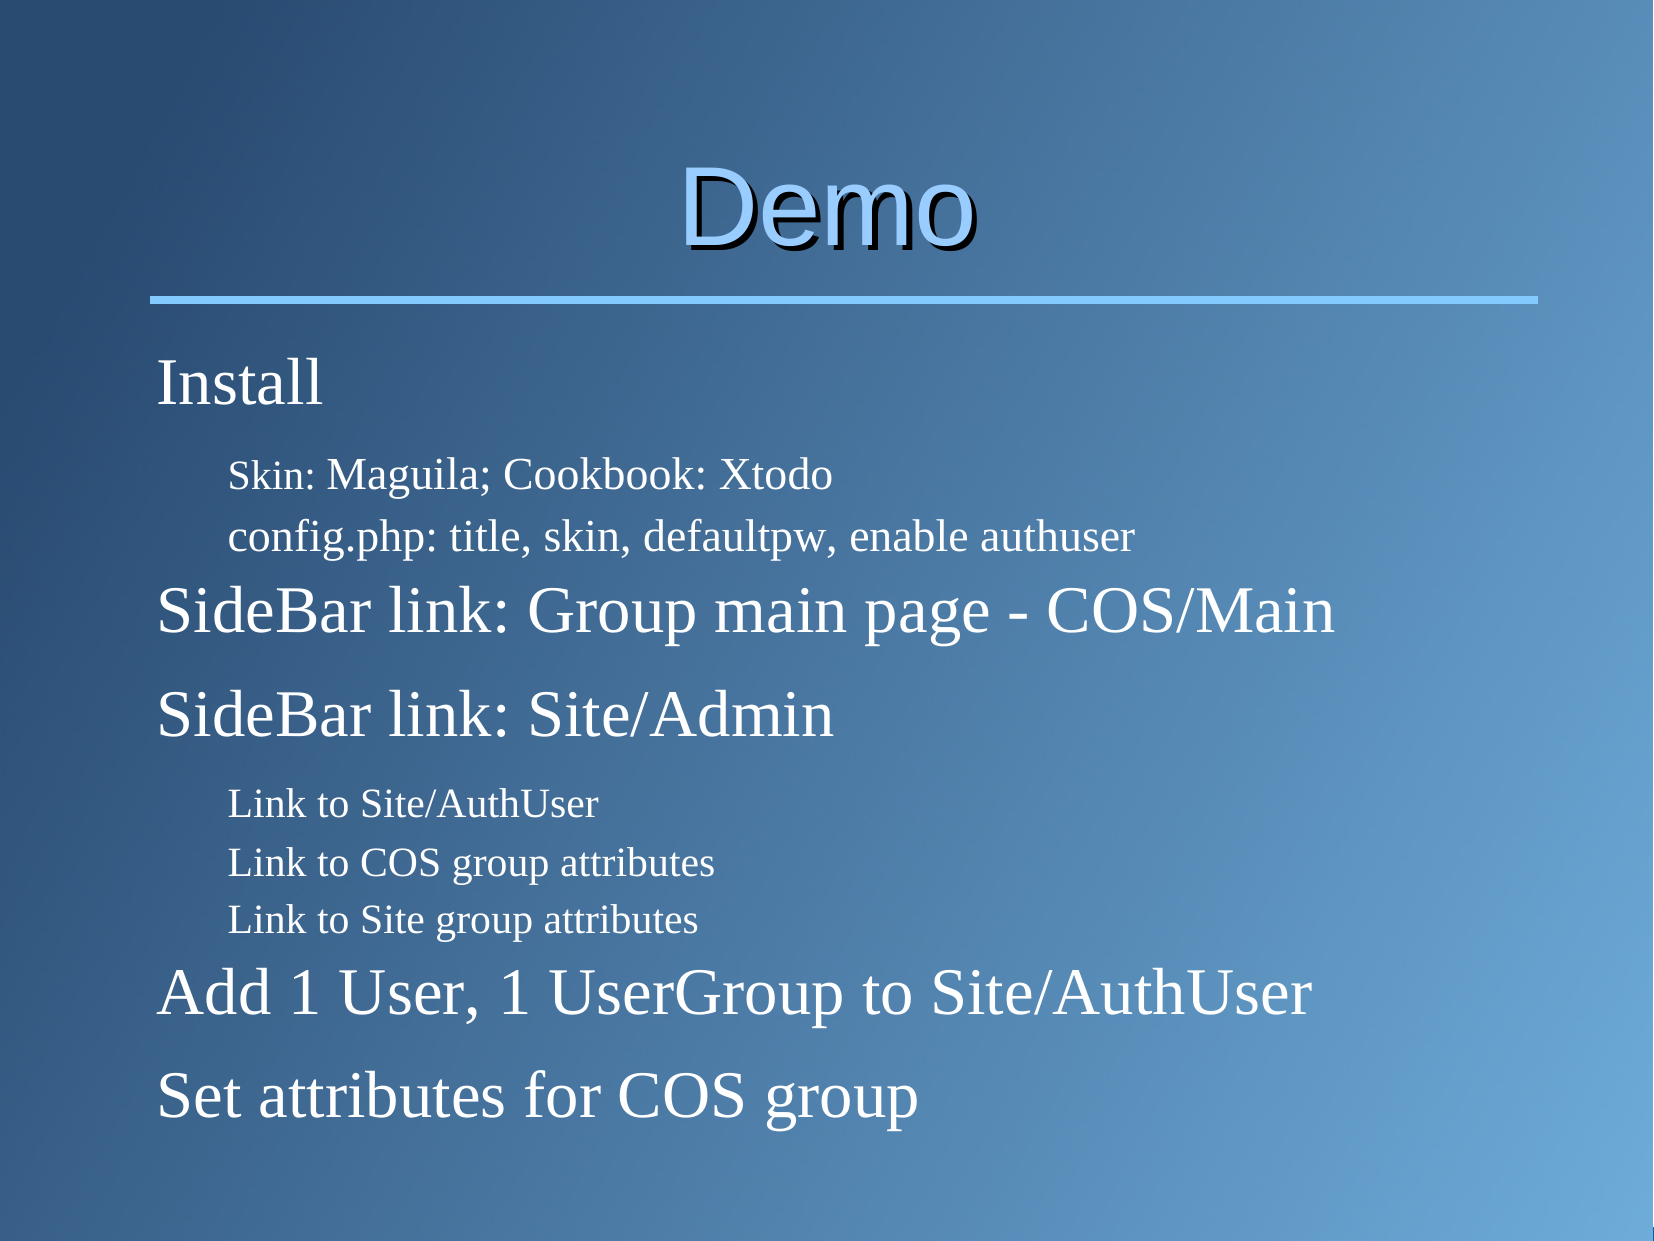

# Demo
Install
Skin: Maguila; Cookbook: Xtodo
config.php: title, skin, defaultpw, enable authuser
SideBar link: Group main page - COS/Main
SideBar link: Site/Admin
Link to Site/AuthUser
Link to COS group attributes
Link to Site group attributes
Add 1 User, 1 UserGroup to Site/AuthUser
Set attributes for COS group